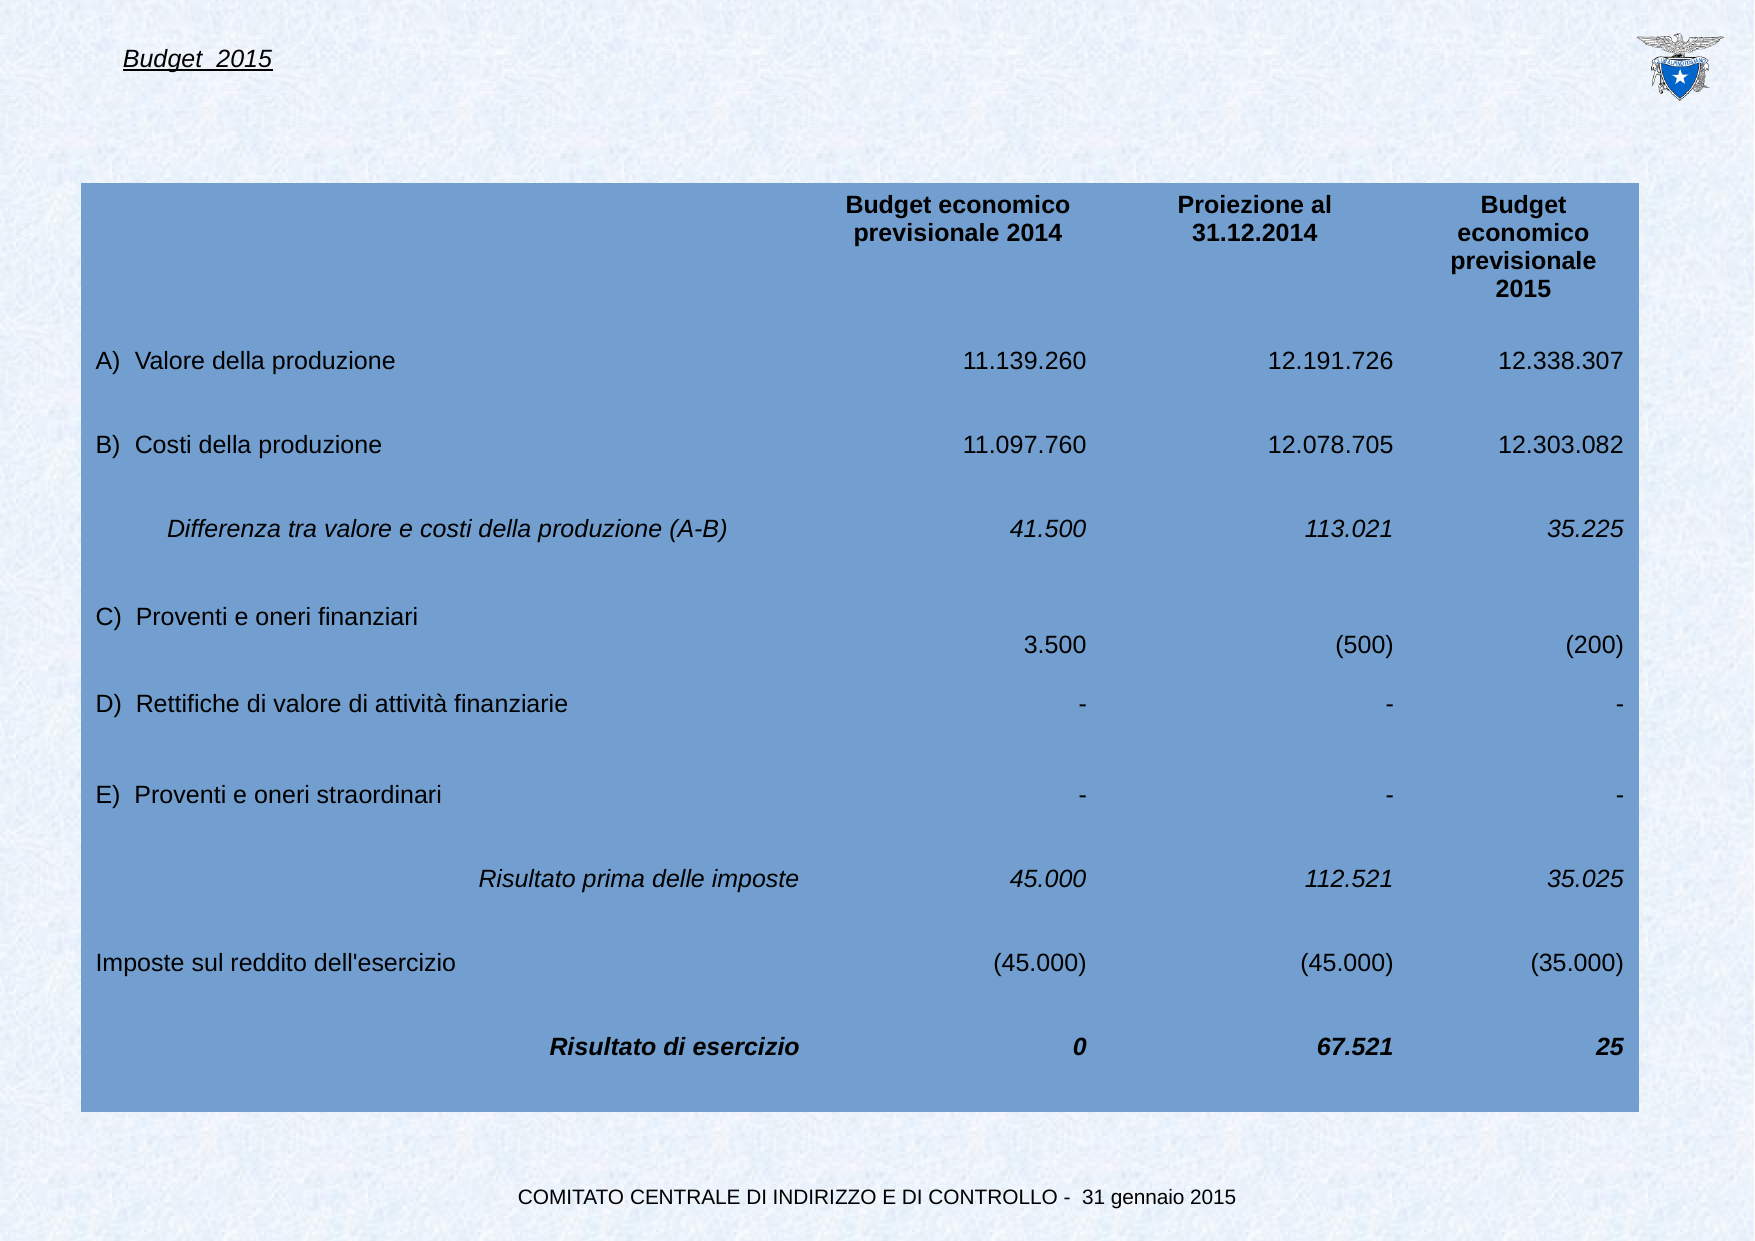

Budget 2015
| | Budget economico previsionale 2014 | Proiezione al 31.12.2014 | Budget economico previsionale 2015 |
| --- | --- | --- | --- |
| A) Valore della produzione | 11.139.260 | 12.191.726 | 12.338.307 |
| B) Costi della produzione | 11.097.760 | 12.078.705 | 12.303.082 |
| Differenza tra valore e costi della produzione (A-B) | 41.500 | 113.021 | 35.225 |
| C) Proventi e oneri finanziari | 3.500 | (500) | (200) |
| D) Rettifiche di valore di attività finanziarie | - | - | - |
| E) Proventi e oneri straordinari | - | - | - |
| Risultato prima delle imposte | 45.000 | 112.521 | 35.025 |
| Imposte sul reddito dell'esercizio | (45.000) | (45.000) | (35.000) |
| Risultato di esercizio | 0 | 67.521 | 25 |
COMITATO CENTRALE DI INDIRIZZO E DI CONTROLLO - 31 gennaio 2015